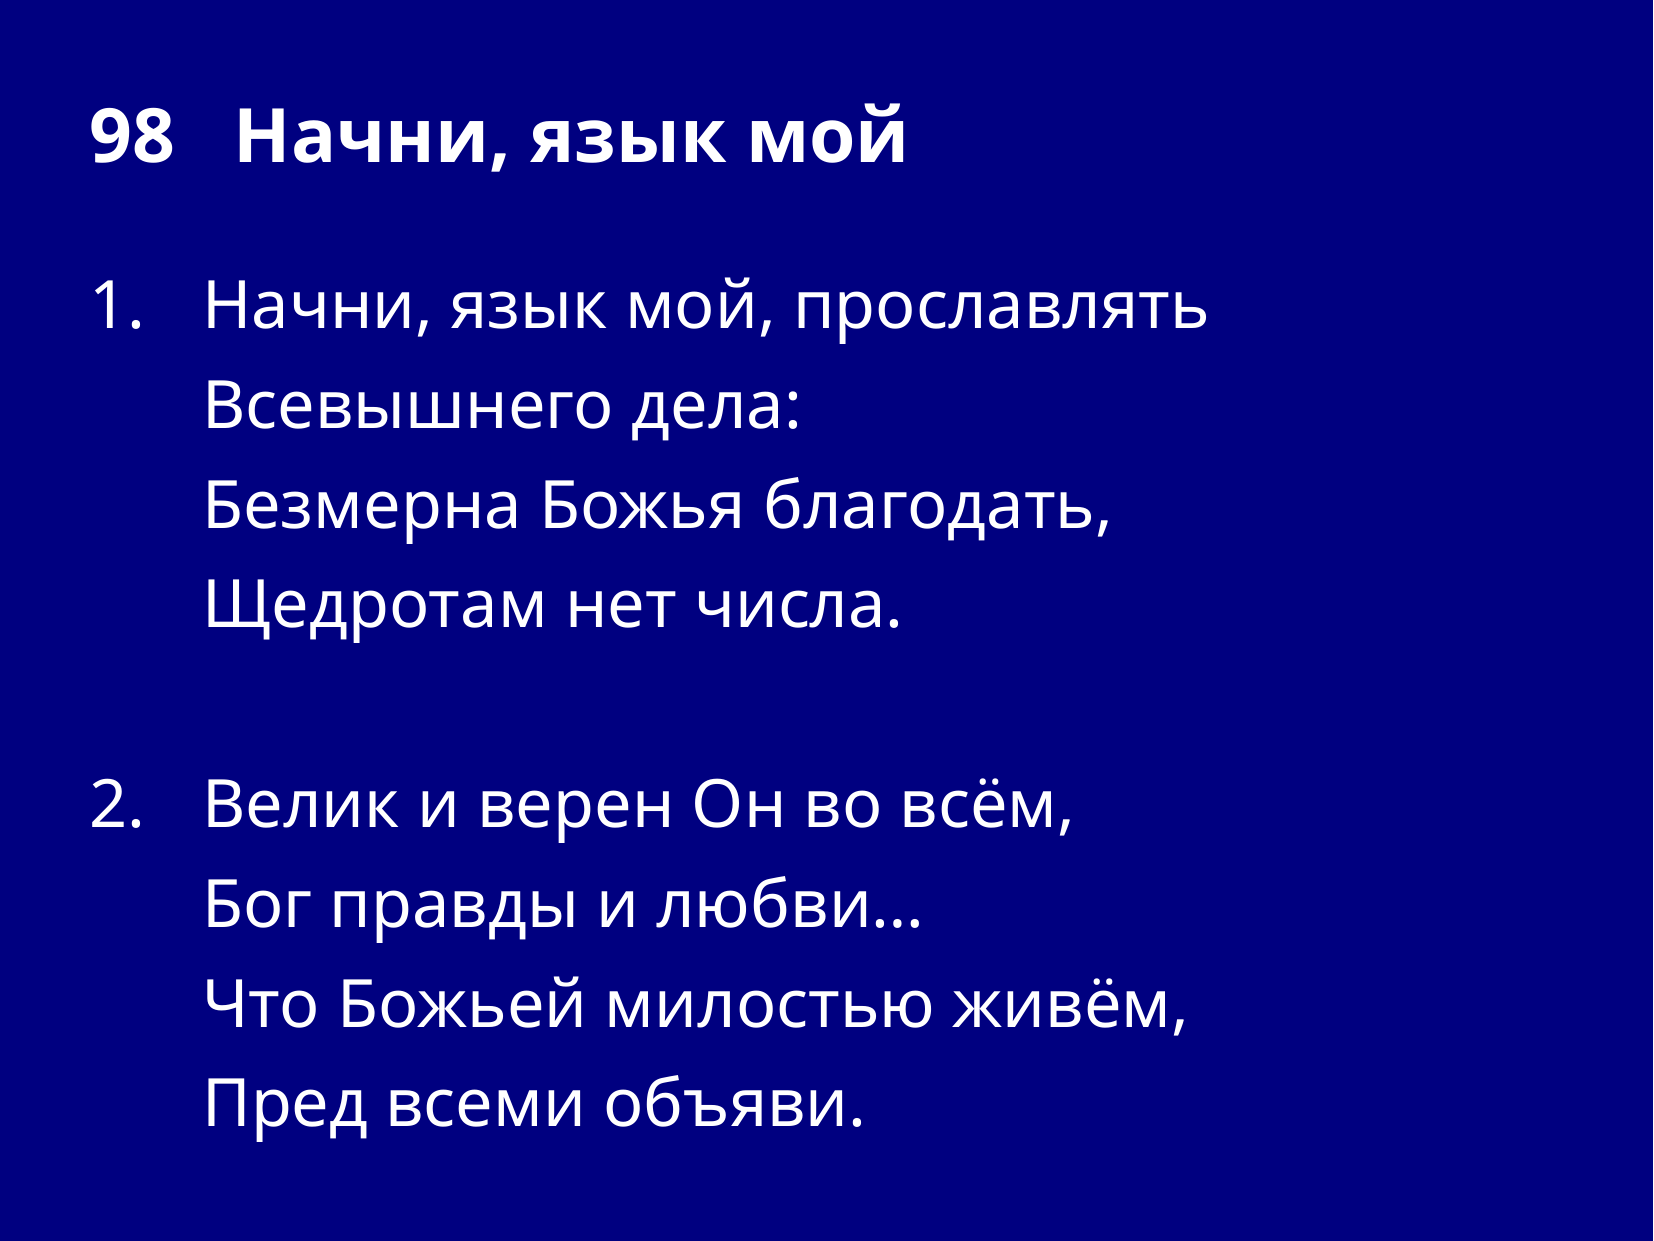

98 Начни, язык мой
1.	Начни, язык мой, прославлять
	Всевышнего дела:
	Безмерна Божья благодать,
	Щедротам нет числа.
2.	Велик и верен Он во всём,
	Бог правды и любви…
	Что Божьей милостью живём,
	Пред всеми объяви.